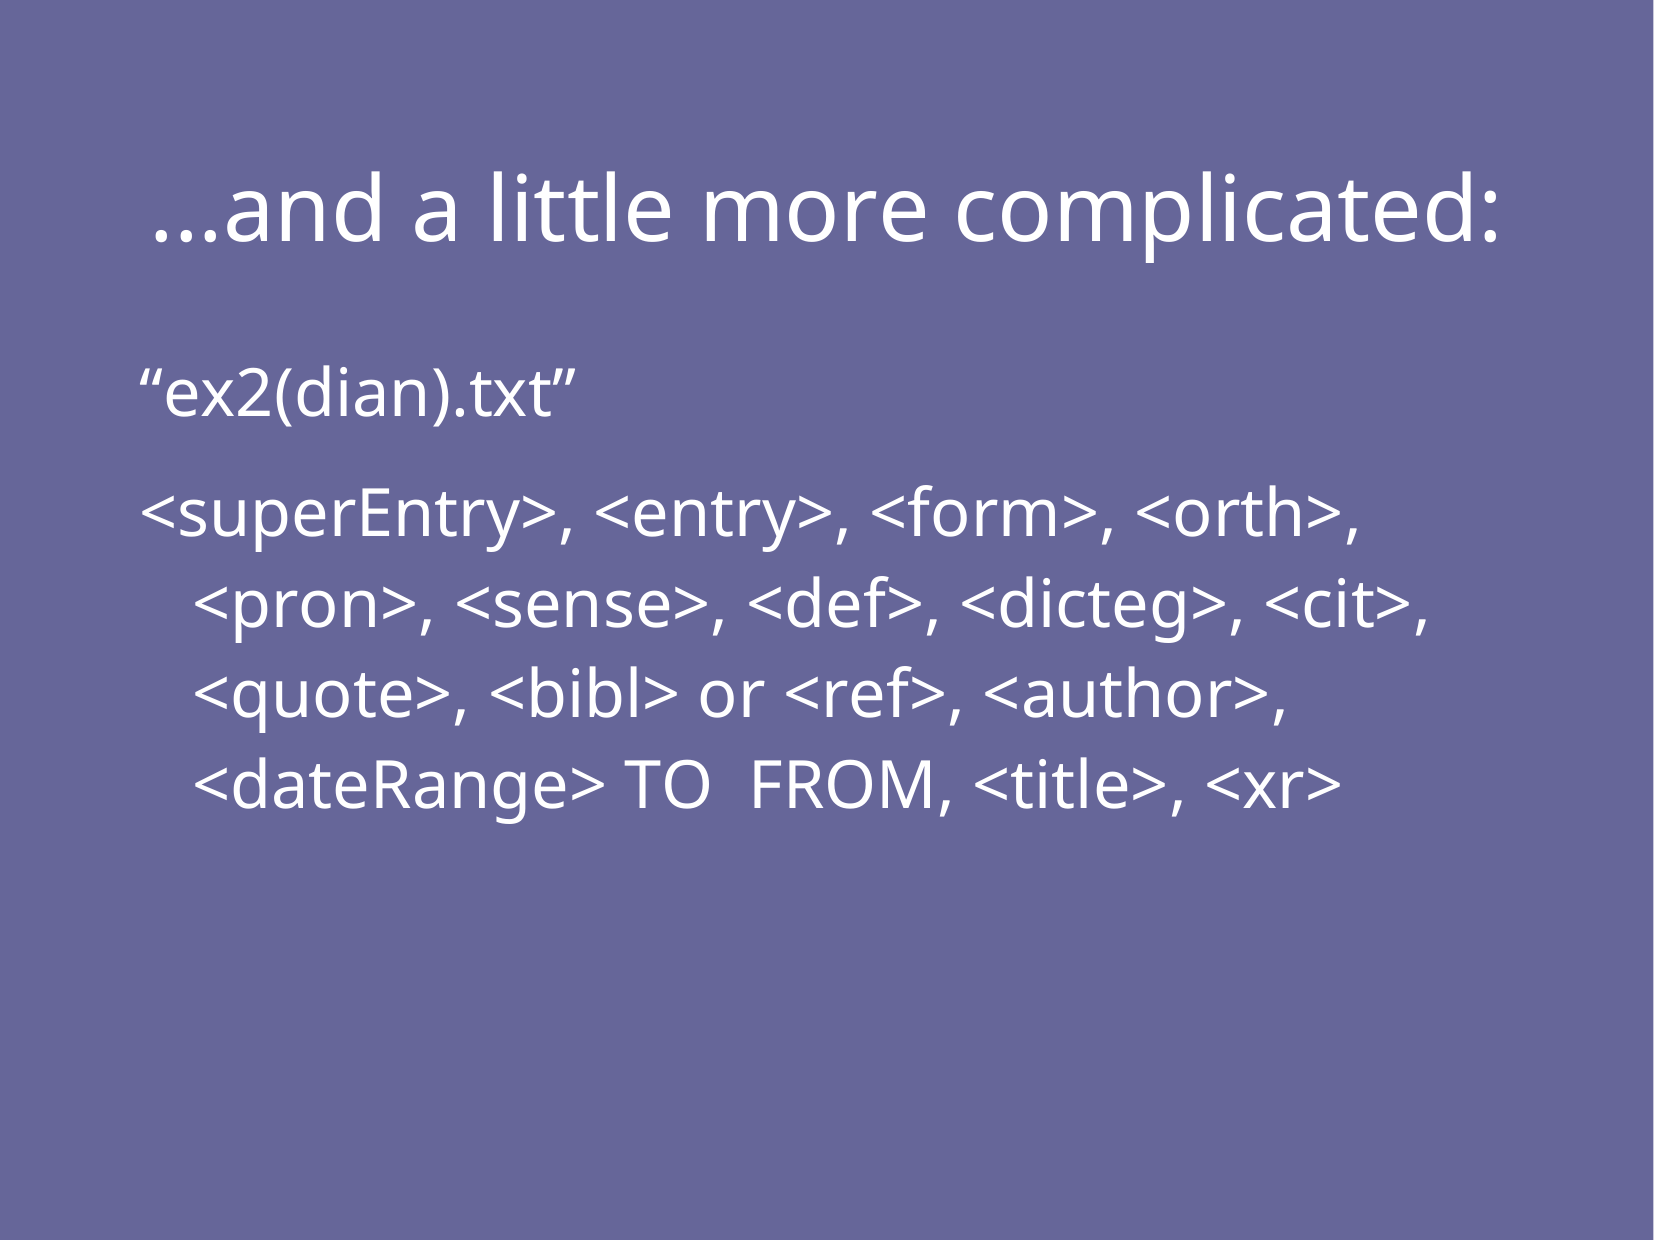

# ...and a little more complicated:
“ex2(dian).txt”
<superEntry>, <entry>, <form>, <orth>, <pron>, <sense>, <def>, <dicteg>, <cit>, <quote>, <bibl> or <ref>, <author>, <dateRange> TO FROM, <title>, <xr>